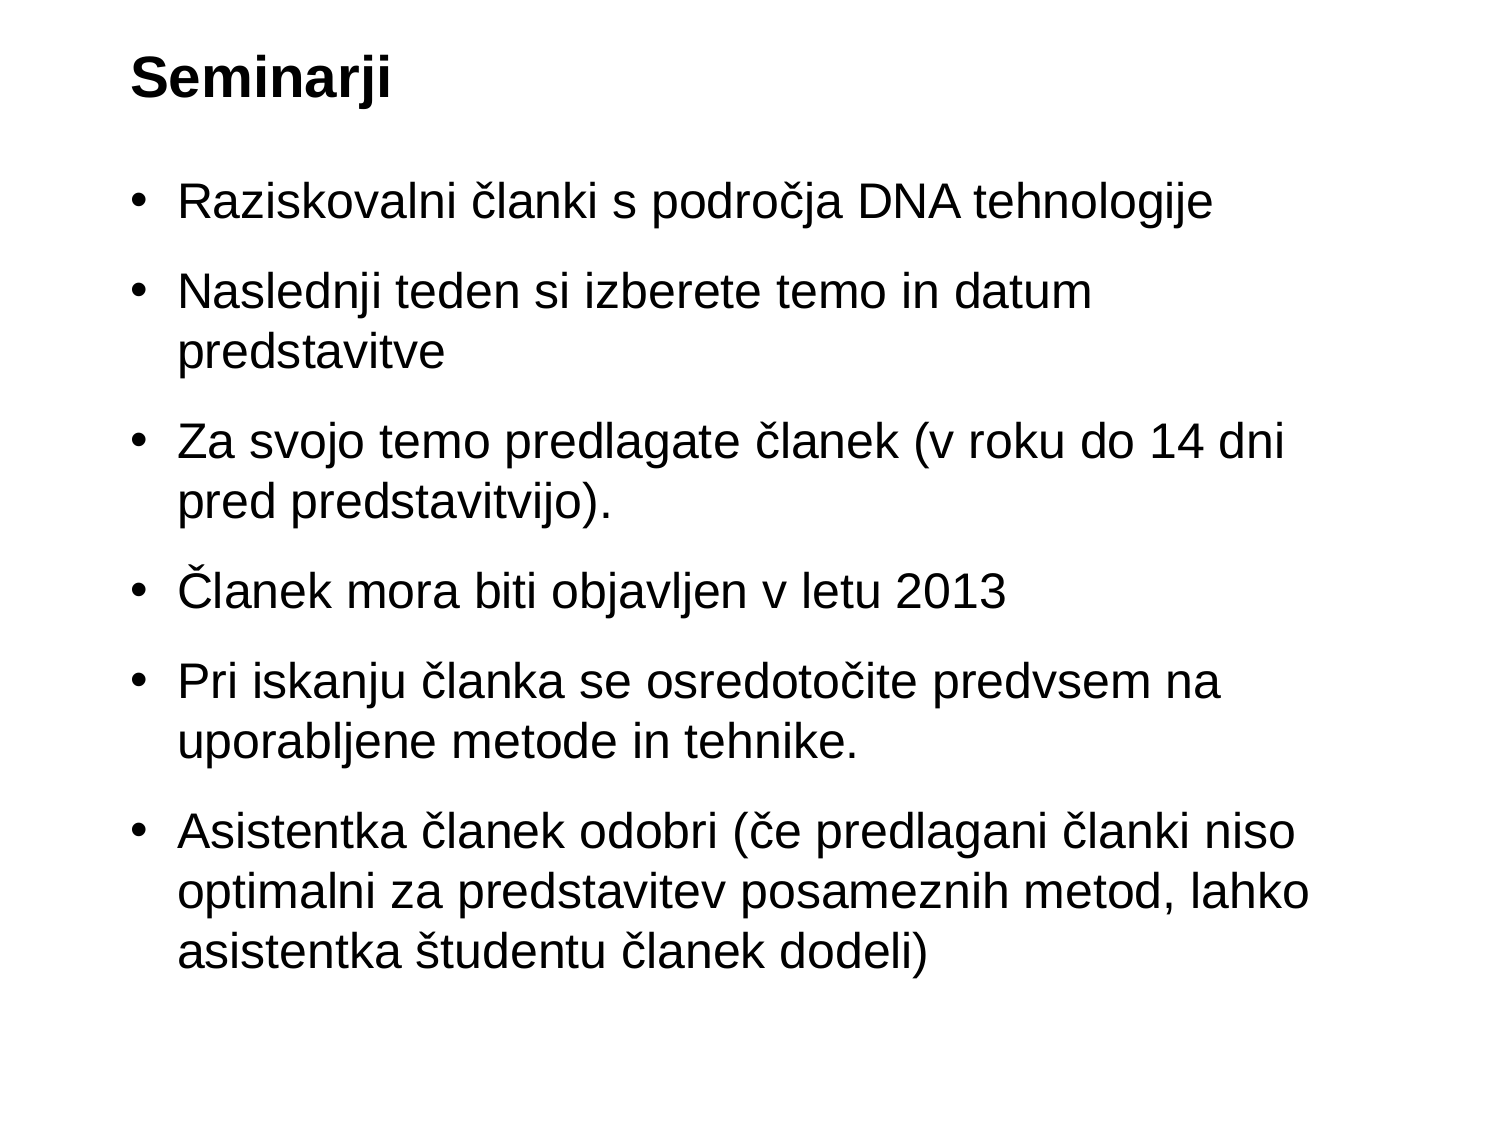

Seminarji
Raziskovalni članki s področja DNA tehnologije
Naslednji teden si izberete temo in datum predstavitve
Za svojo temo predlagate članek (v roku do 14 dni pred predstavitvijo).
Članek mora biti objavljen v letu 2013
Pri iskanju članka se osredotočite predvsem na uporabljene metode in tehnike.
Asistentka članek odobri (če predlagani članki niso optimalni za predstavitev posameznih metod, lahko asistentka študentu članek dodeli)